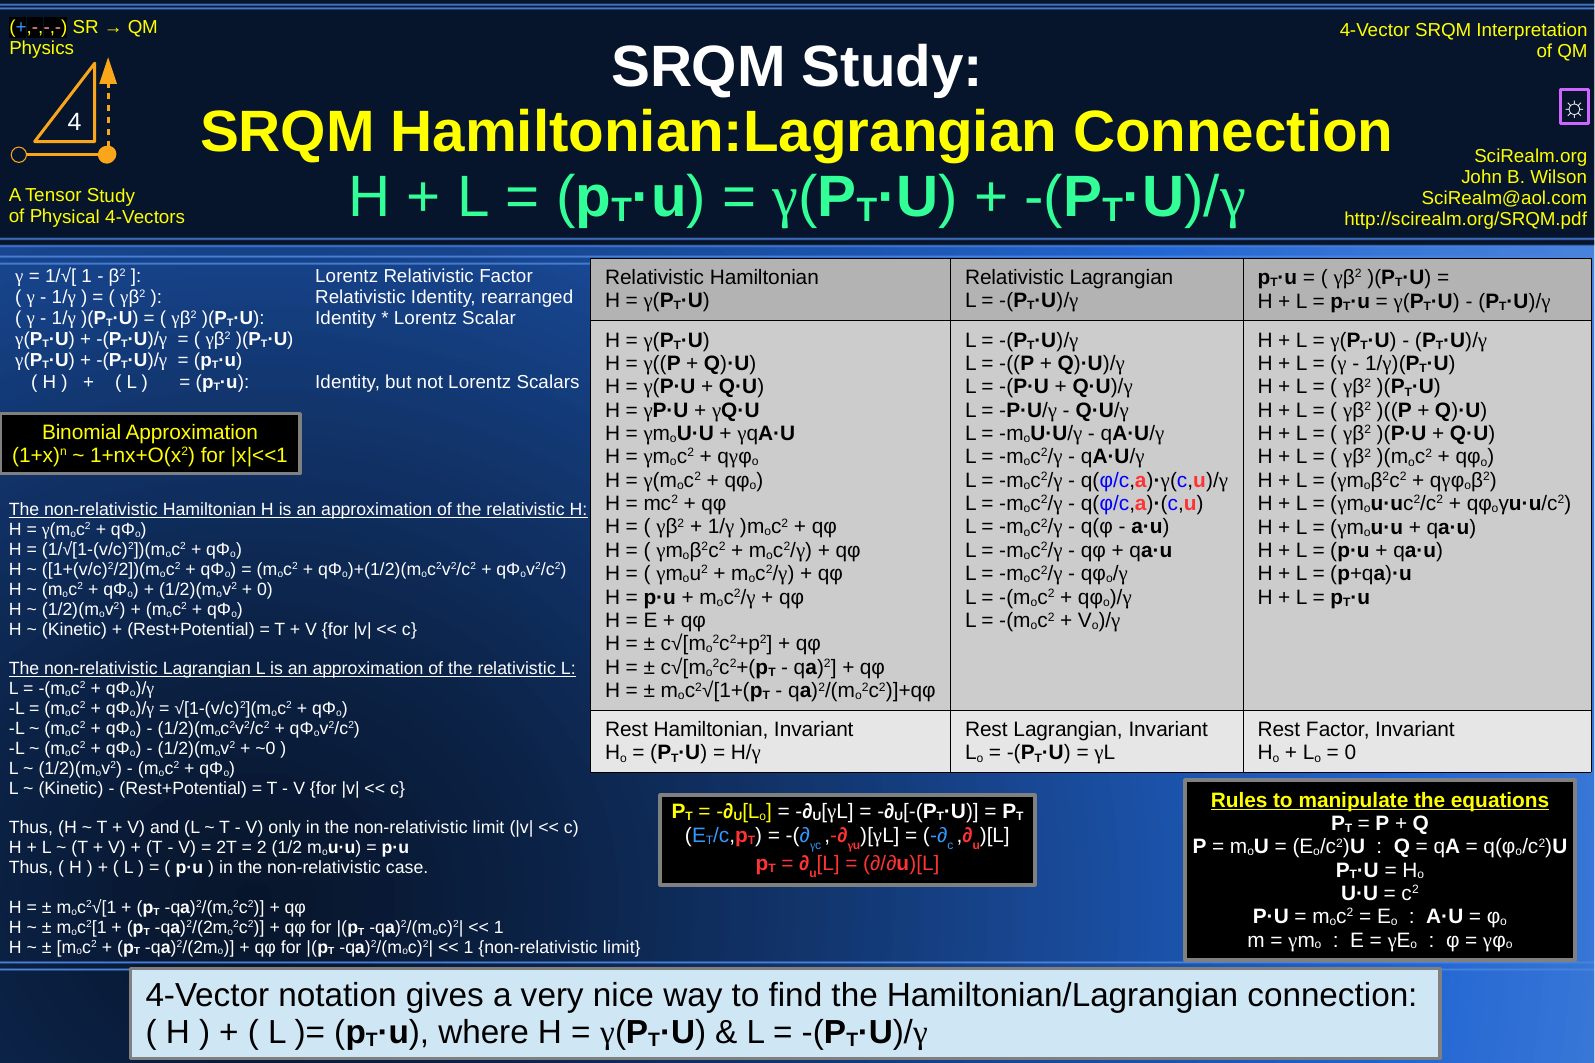

(+,-,-,-) SR → QM
Physics
A Tensor Study
of Physical 4-Vectors
4-Vector SRQM Interpretation
of QM
SciRealm.org
John B. Wilson
SciRealm@aol.com
http://scirealm.org/SRQM.pdf
# SRQM Study: SRQM Hamiltonian:Lagrangian Connection H + L = (pT·u) = γ(PT·U) + -(PT·U)/γ
4
☼
γ = 1/√[ 1 - β2 ]: 			Lorentz Relativistic Factor
( γ - 1/γ ) = ( γβ2 ):			Relativistic Identity, rearranged
( γ - 1/γ )(PT·U) = ( γβ2 )(PT·U):	Identity * Lorentz Scalar
γ(PT·U) + -(PT·U)/γ = ( γβ2 )(PT·U)
γ(PT·U) + -(PT·U)/γ = (pT·u)
 ( H ) + ( L ) = (pT·u):	Identity, but not Lorentz Scalars
| Relativistic Hamiltonian H = γ(PT·U) | Relativistic Lagrangian L = -(PT·U)/γ | pT·u = ( γβ2 )(PT·U) = H + L = pT·u = γ(PT·U) - (PT·U)/γ |
| --- | --- | --- |
| H = γ(PT·U) H = γ((P + Q)·U) H = γ(P·U + Q·U) H = γP·U + γQ·U H = γmoU·U + γqA·U H = γmoc2 + qγφo H = γ(moc2 + qφo) H = mc2 + qφ H = ( γβ2 + 1/γ )moc2 + qφ H = ( γmoβ2c2 + moc2/γ) + qφ H = ( γmou2 + moc2/γ) + qφ H = p·u + moc2/γ + qφ H = E + qφ H = ± c√[mo2c2+p2] + qφ H = ± c√[mo2c2+(pT - qa)2] + qφ H = ± moc2√[1+(pT - qa)2/(mo2c2)]+qφ | L = -(PT·U)/γ L = -((P + Q)·U)/γ L = -(P·U + Q·U)/γ L = -P·U/γ - Q·U/γ L = -moU·U/γ - qA·U/γ L = -moc2/γ - qA·U/γ L = -moc2/γ - q(φ/c,a)·γ(c,u)/γ L = -moc2/γ - q(φ/c,a)·(c,u) L = -moc2/γ - q(φ - a·u) L = -moc2/γ - qφ + qa·u L = -moc2/γ - qφo/γ L = -(moc2 + qφo)/γ L = -(moc2 + Vo)/γ | H + L = γ(PT·U) - (PT·U)/γ H + L = (γ - 1/γ)(PT·U) H + L = ( γβ2 )(PT·U) H + L = ( γβ2 )((P + Q)·U) H + L = ( γβ2 )(P·U + Q·U) H + L = ( γβ2 )(moc2 + qφo) H + L = (γmoβ2c2 + qγφoβ2) H + L = (γmou·uc2/c2 + qφoγu·u/c2) H + L = (γmou·u + qa·u) H + L = (p·u + qa·u) H + L = (p+qa)·u H + L = pT·u |
| Rest Hamiltonian, Invariant Ho = (PT·U) = H/γ | Rest Lagrangian, Invariant Lo = -(PT·U) = γL | Rest Factor, Invariant Ho + Lo = 0 |
Binomial Approximation
(1+x)n ~ 1+nx+O(x2) for |x|<<1
The non-relativistic Hamiltonian H is an approximation of the relativistic H:
H = γ(moc2 + qΦo)
H = (1/√[1-(v/c)2])(moc2 + qΦo)
H ~ ([1+(v/c)2/2])(moc2 + qΦo) = (moc2 + qΦo)+(1/2)(moc2v2/c2 + qΦov2/c2)
H ~ (moc2 + qΦo) + (1/2)(mov2 + 0)
H ~ (1/2)(mov2) + (moc2 + qΦo)
H ~ (Kinetic) + (Rest+Potential) = T + V {for |v| << c}
The non-relativistic Lagrangian L is an approximation of the relativistic L:
L = -(moc2 + qΦo)/γ
-L = (moc2 + qΦo)/γ = √[1-(v/c)2](moc2 + qΦo)
-L ~ (moc2 + qΦo) - (1/2)(moc2v2/c2 + qΦov2/c2)
-L ~ (moc2 + qΦo) - (1/2)(mov2 + ~0 )
L ~ (1/2)(mov2) - (moc2 + qΦo)
L ~ (Kinetic) - (Rest+Potential) = T - V {for |v| << c}
Thus, (H ~ T + V) and (L ~ T - V) only in the non-relativistic limit (|v| << c)
H + L ~ (T + V) + (T - V) = 2T = 2 (1/2 mou·u) = p·u
Thus, ( H ) + ( L ) = ( p·u ) in the non-relativistic case.
H = ± moc2√[1 + (pT -qa)2/(mo2c2)] + qφ
H ~ ± moc2[1 + (pT -qa)2/(2mo2c2)] + qφ for |(pT -qa)2/(moc)2| << 1
H ~ ± [moc2 + (pT -qa)2/(2mo)] + qφ for |(pT -qa)2/(moc)2| << 1 {non-relativistic limit}
Rules to manipulate the equations
PT = P + Q
P = moU = (Eo/c2)U : Q = qA = q(φo/c2)U
PT·U = Ho
U·U = c2
P·U = moc2 = Eo : A·U = φo
m = γmo : E = γEo : φ = γφo
PT = -∂U[Lo] = -∂U[γL] = -∂U[-(PT·U)] = PT
(ET/c,pT) = -(∂γc ,-∂γu)[γL] = (-∂c ,∂u)[L]
pT = ∂u[L] = (∂/∂u)[L]
4-Vector notation gives a very nice way to find the Hamiltonian/Lagrangian connection:
( H ) + ( L )= (pT·u), where H = γ(PT·U) & L = -(PT·U)/γ